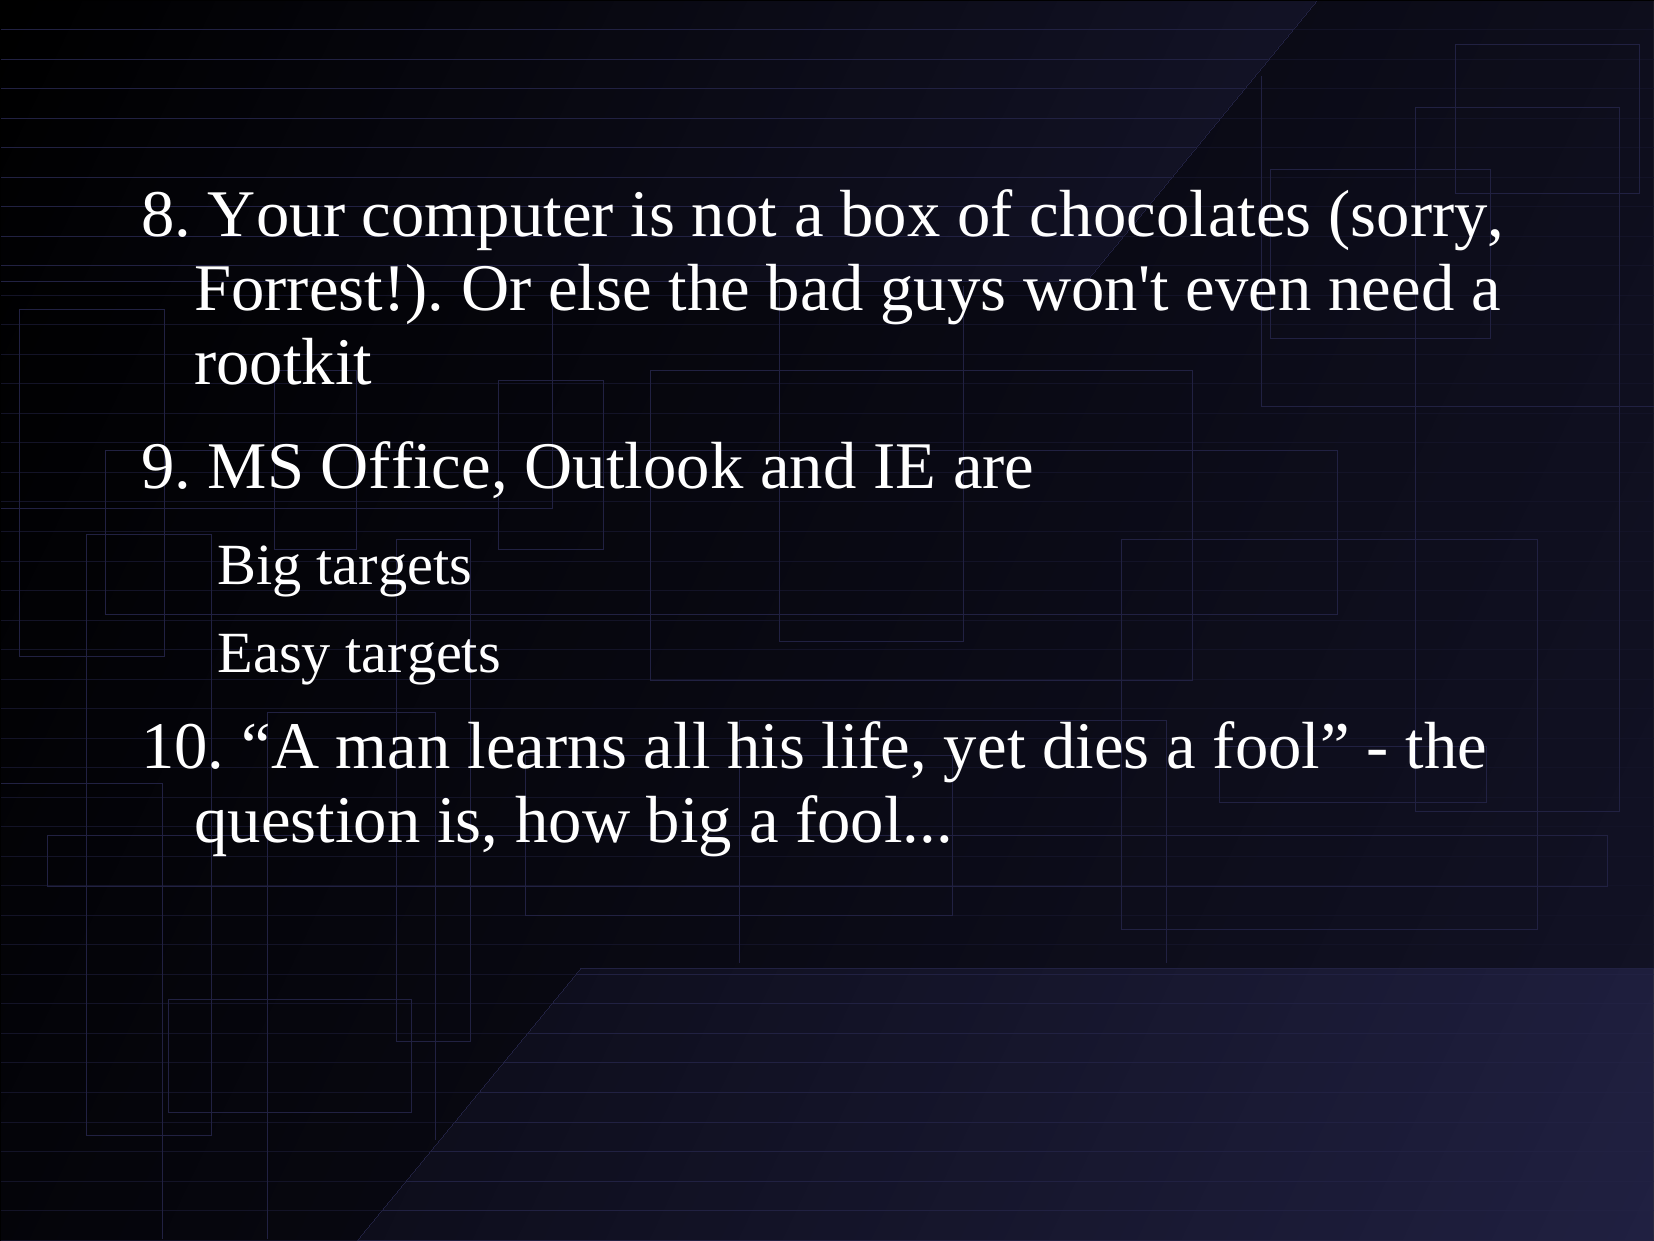

# 8. Your computer is not a box of chocolates (sorry, Forrest!). Or else the bad guys won't even need a rootkit
9. MS Office, Outlook and IE are
Big targets
Easy targets
10. “A man learns all his life, yet dies a fool” - the question is, how big a fool...